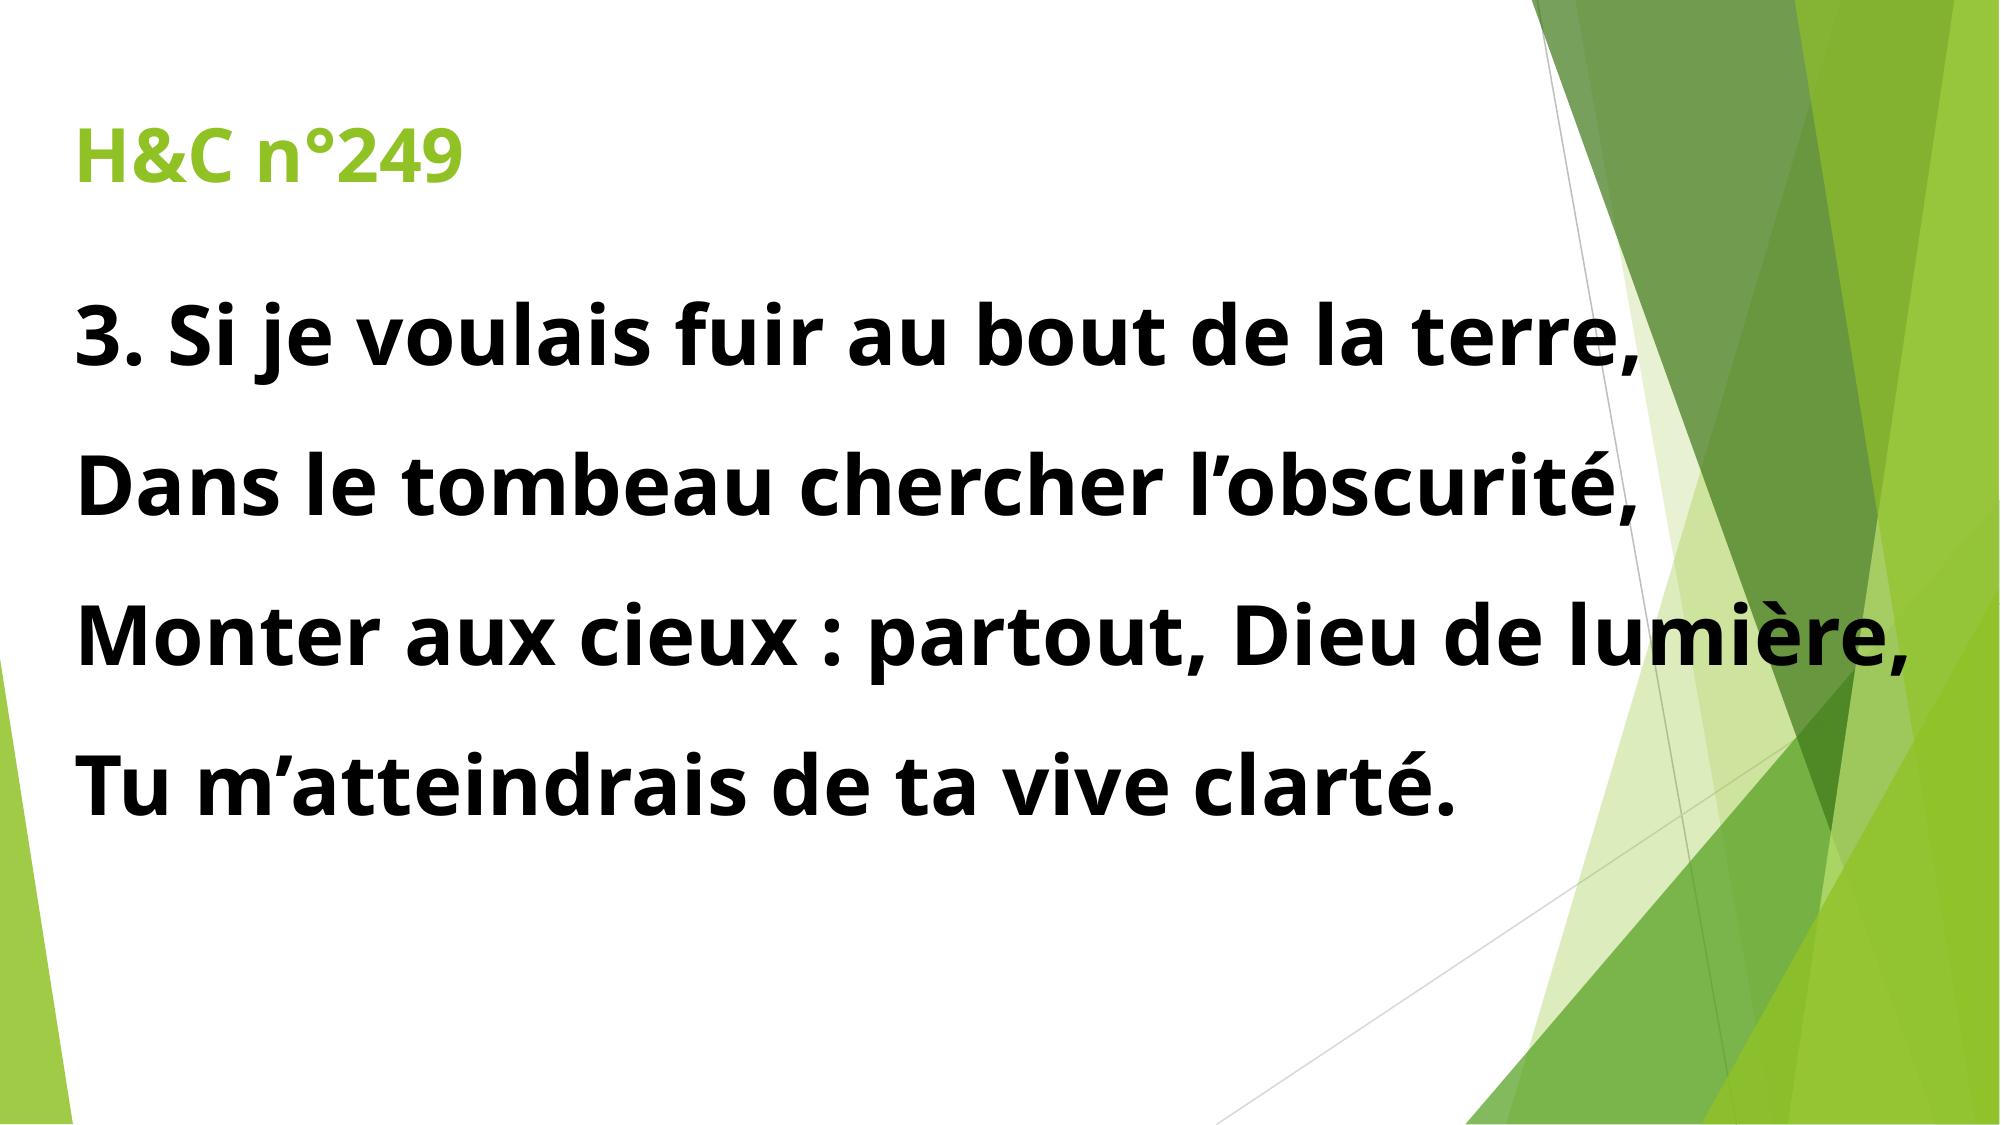

H&C n°249
3. Si je voulais fuir au bout de la terre,
Dans le tombeau chercher l’obscurité,
Monter aux cieux : partout, Dieu de lumière,
Tu m’atteindrais de ta vive clarté.